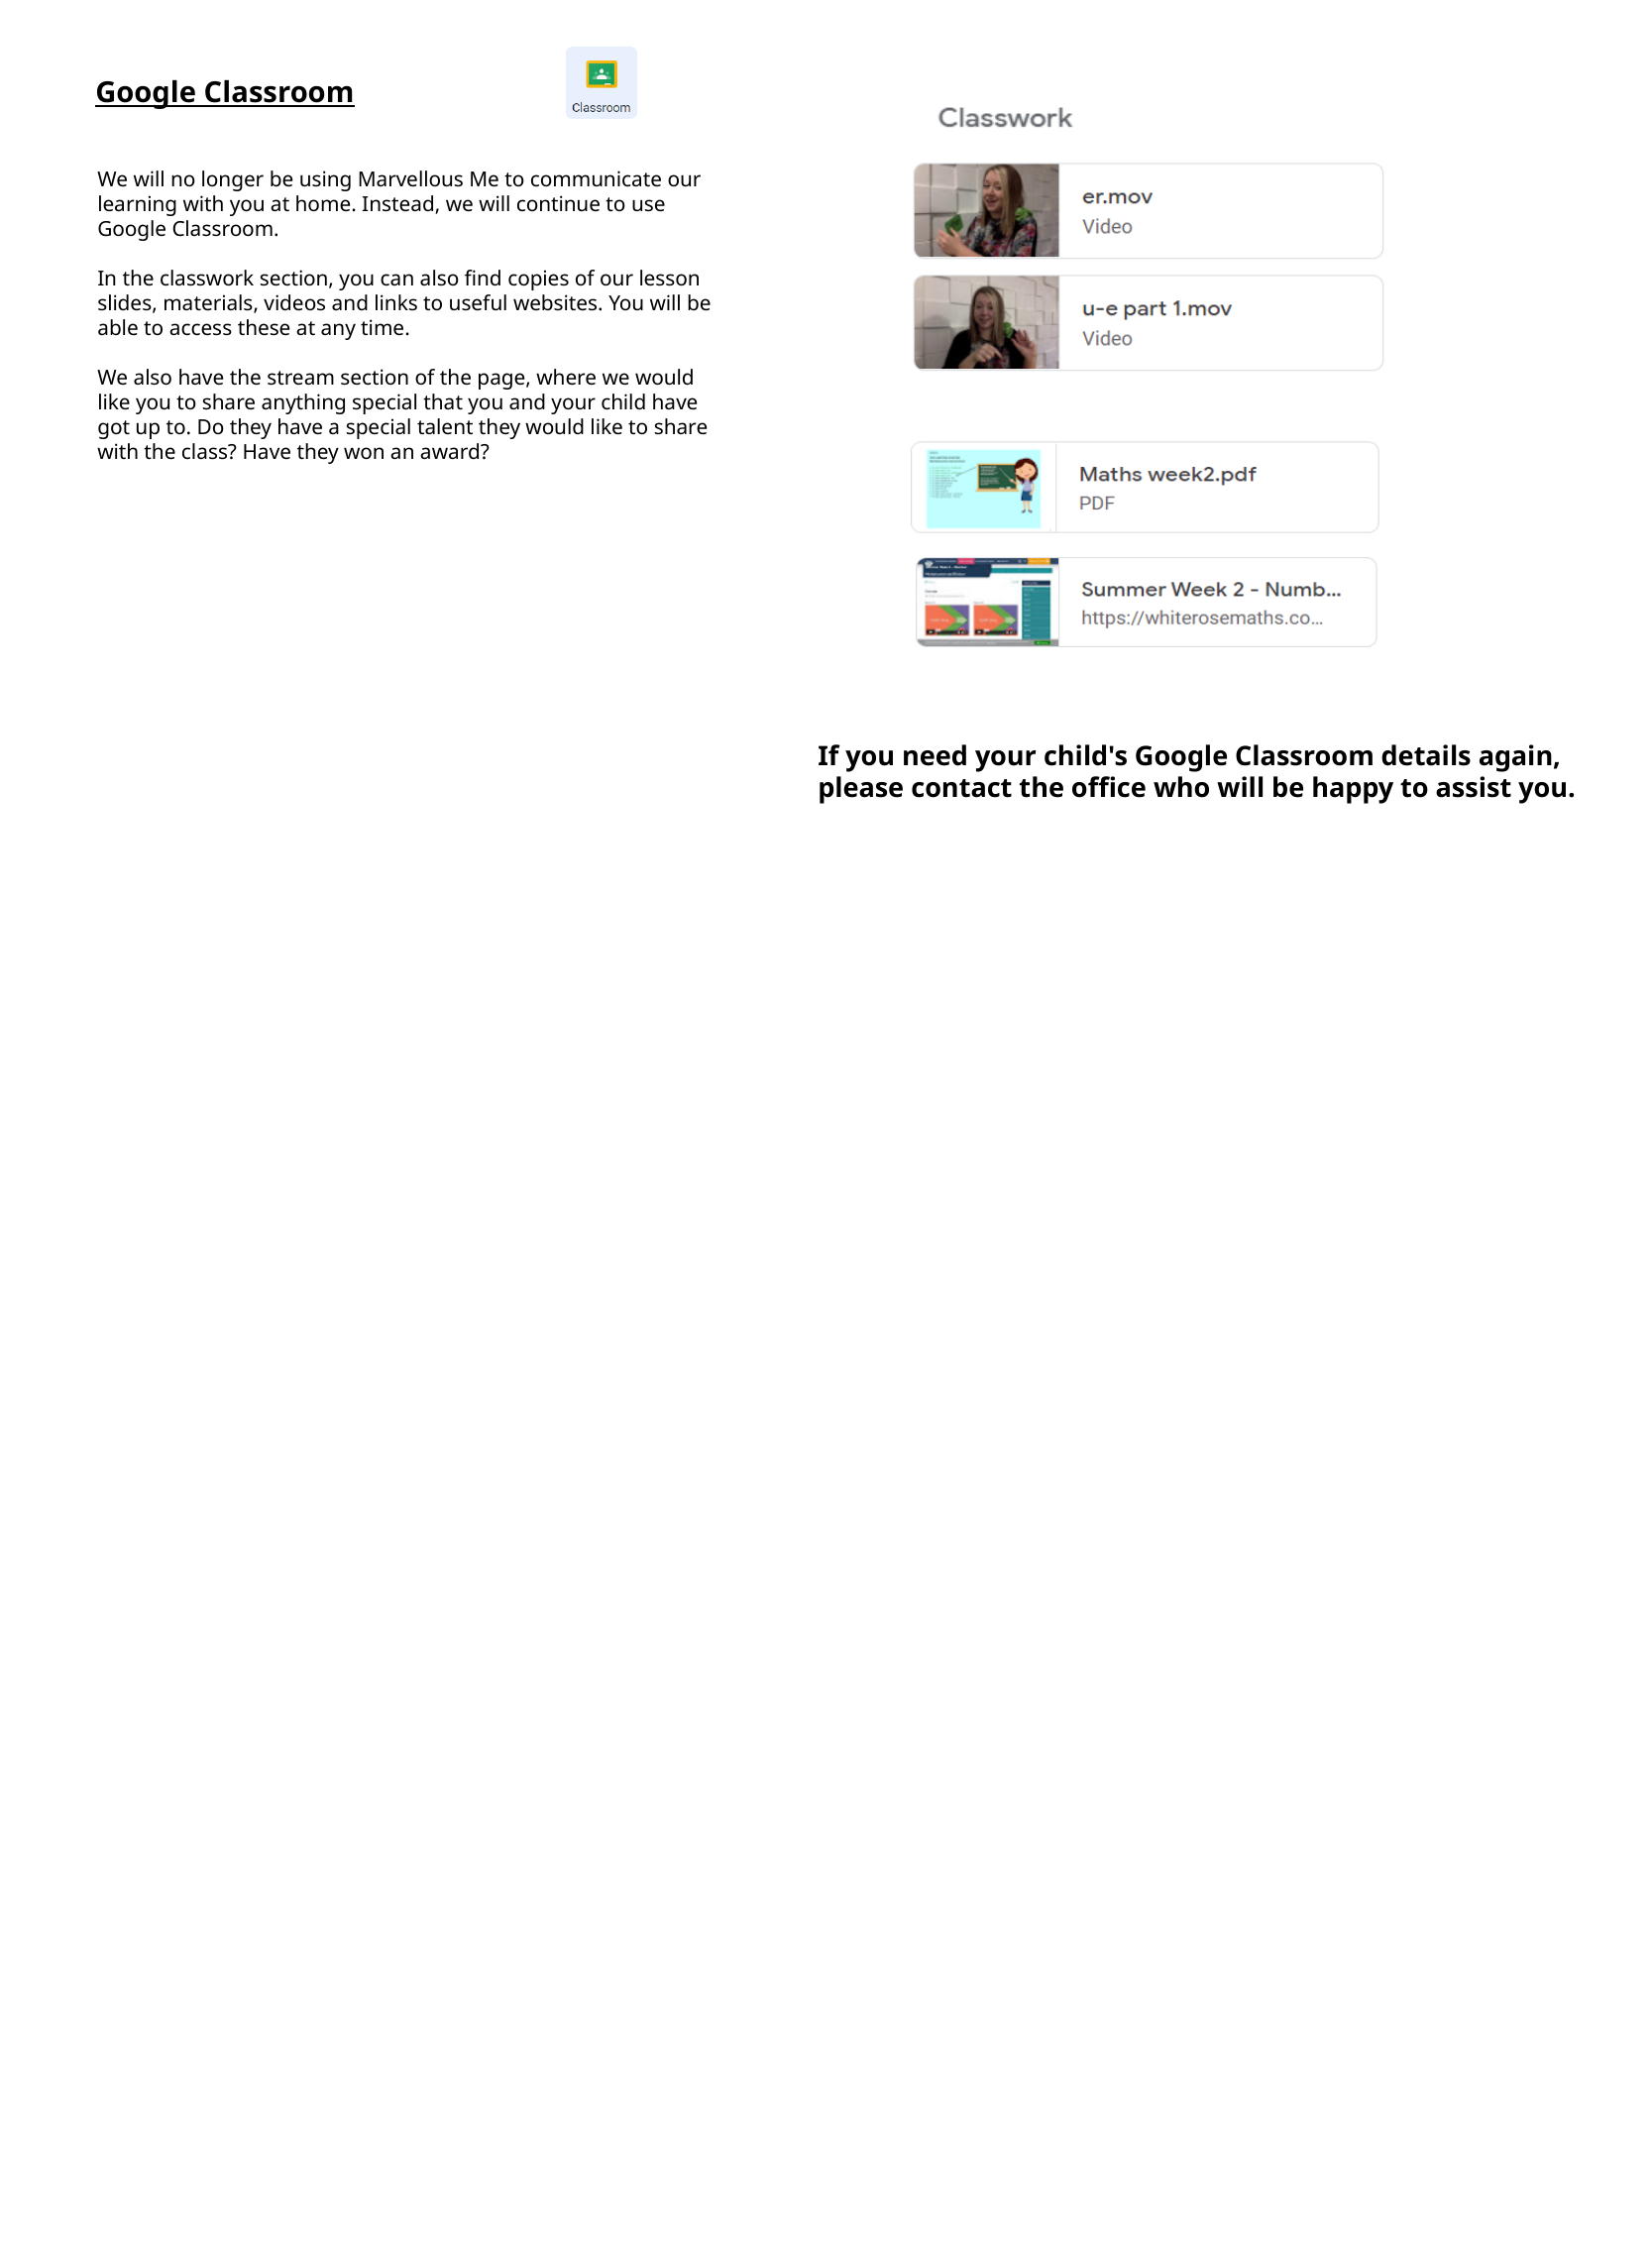

Google Classroom
We will no longer be using Marvellous Me  to communicate our learning with you at  home. Instead, we will continue to use  Google Classroom.
In the classwork section, you can also find  copies of our lesson slides, materials,  videos and links to useful websites. You  will be able to access these at any time.
We also have the stream section of the  page, where we would like you to share  anything special that you and your child  have got up to. Do they have a special  talent they would like to share with the  class? Have they won an award?
If you need your child's Google  Classroom details again, please  contact the office who will be happy  to assist you.